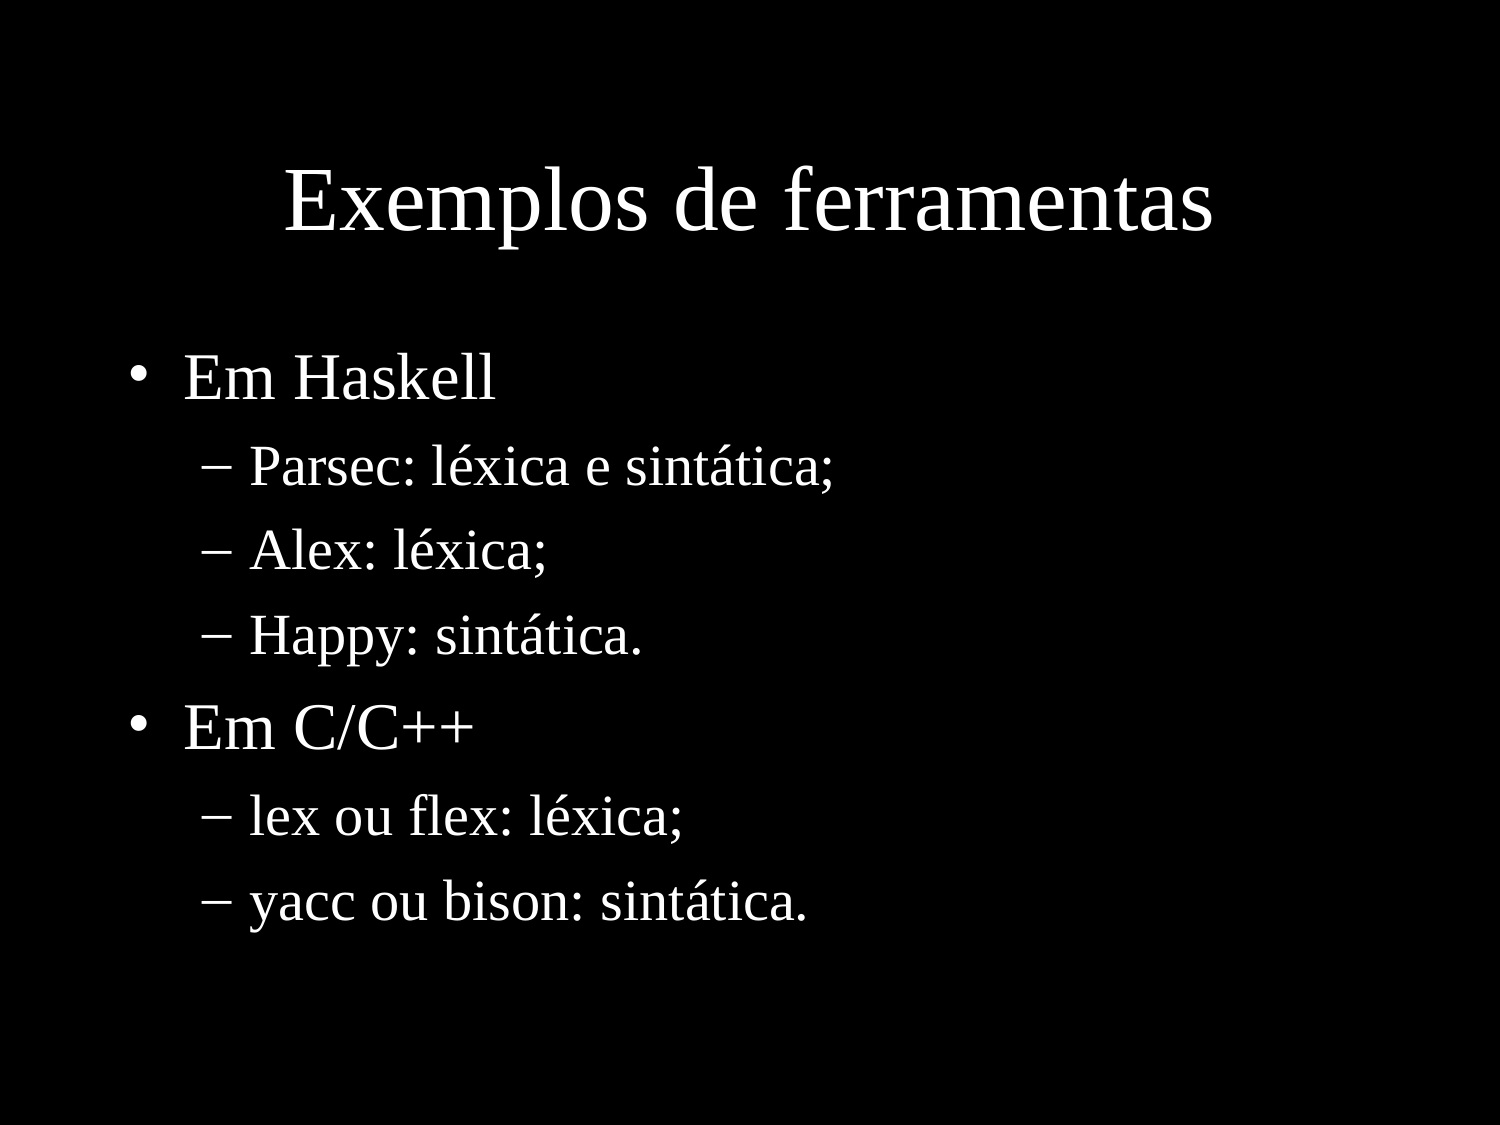

# Exemplos de ferramentas
Em Haskell
Parsec: léxica e sintática;
Alex: léxica;
Happy: sintática.
Em C/C++
lex ou flex: léxica;
yacc ou bison: sintática.